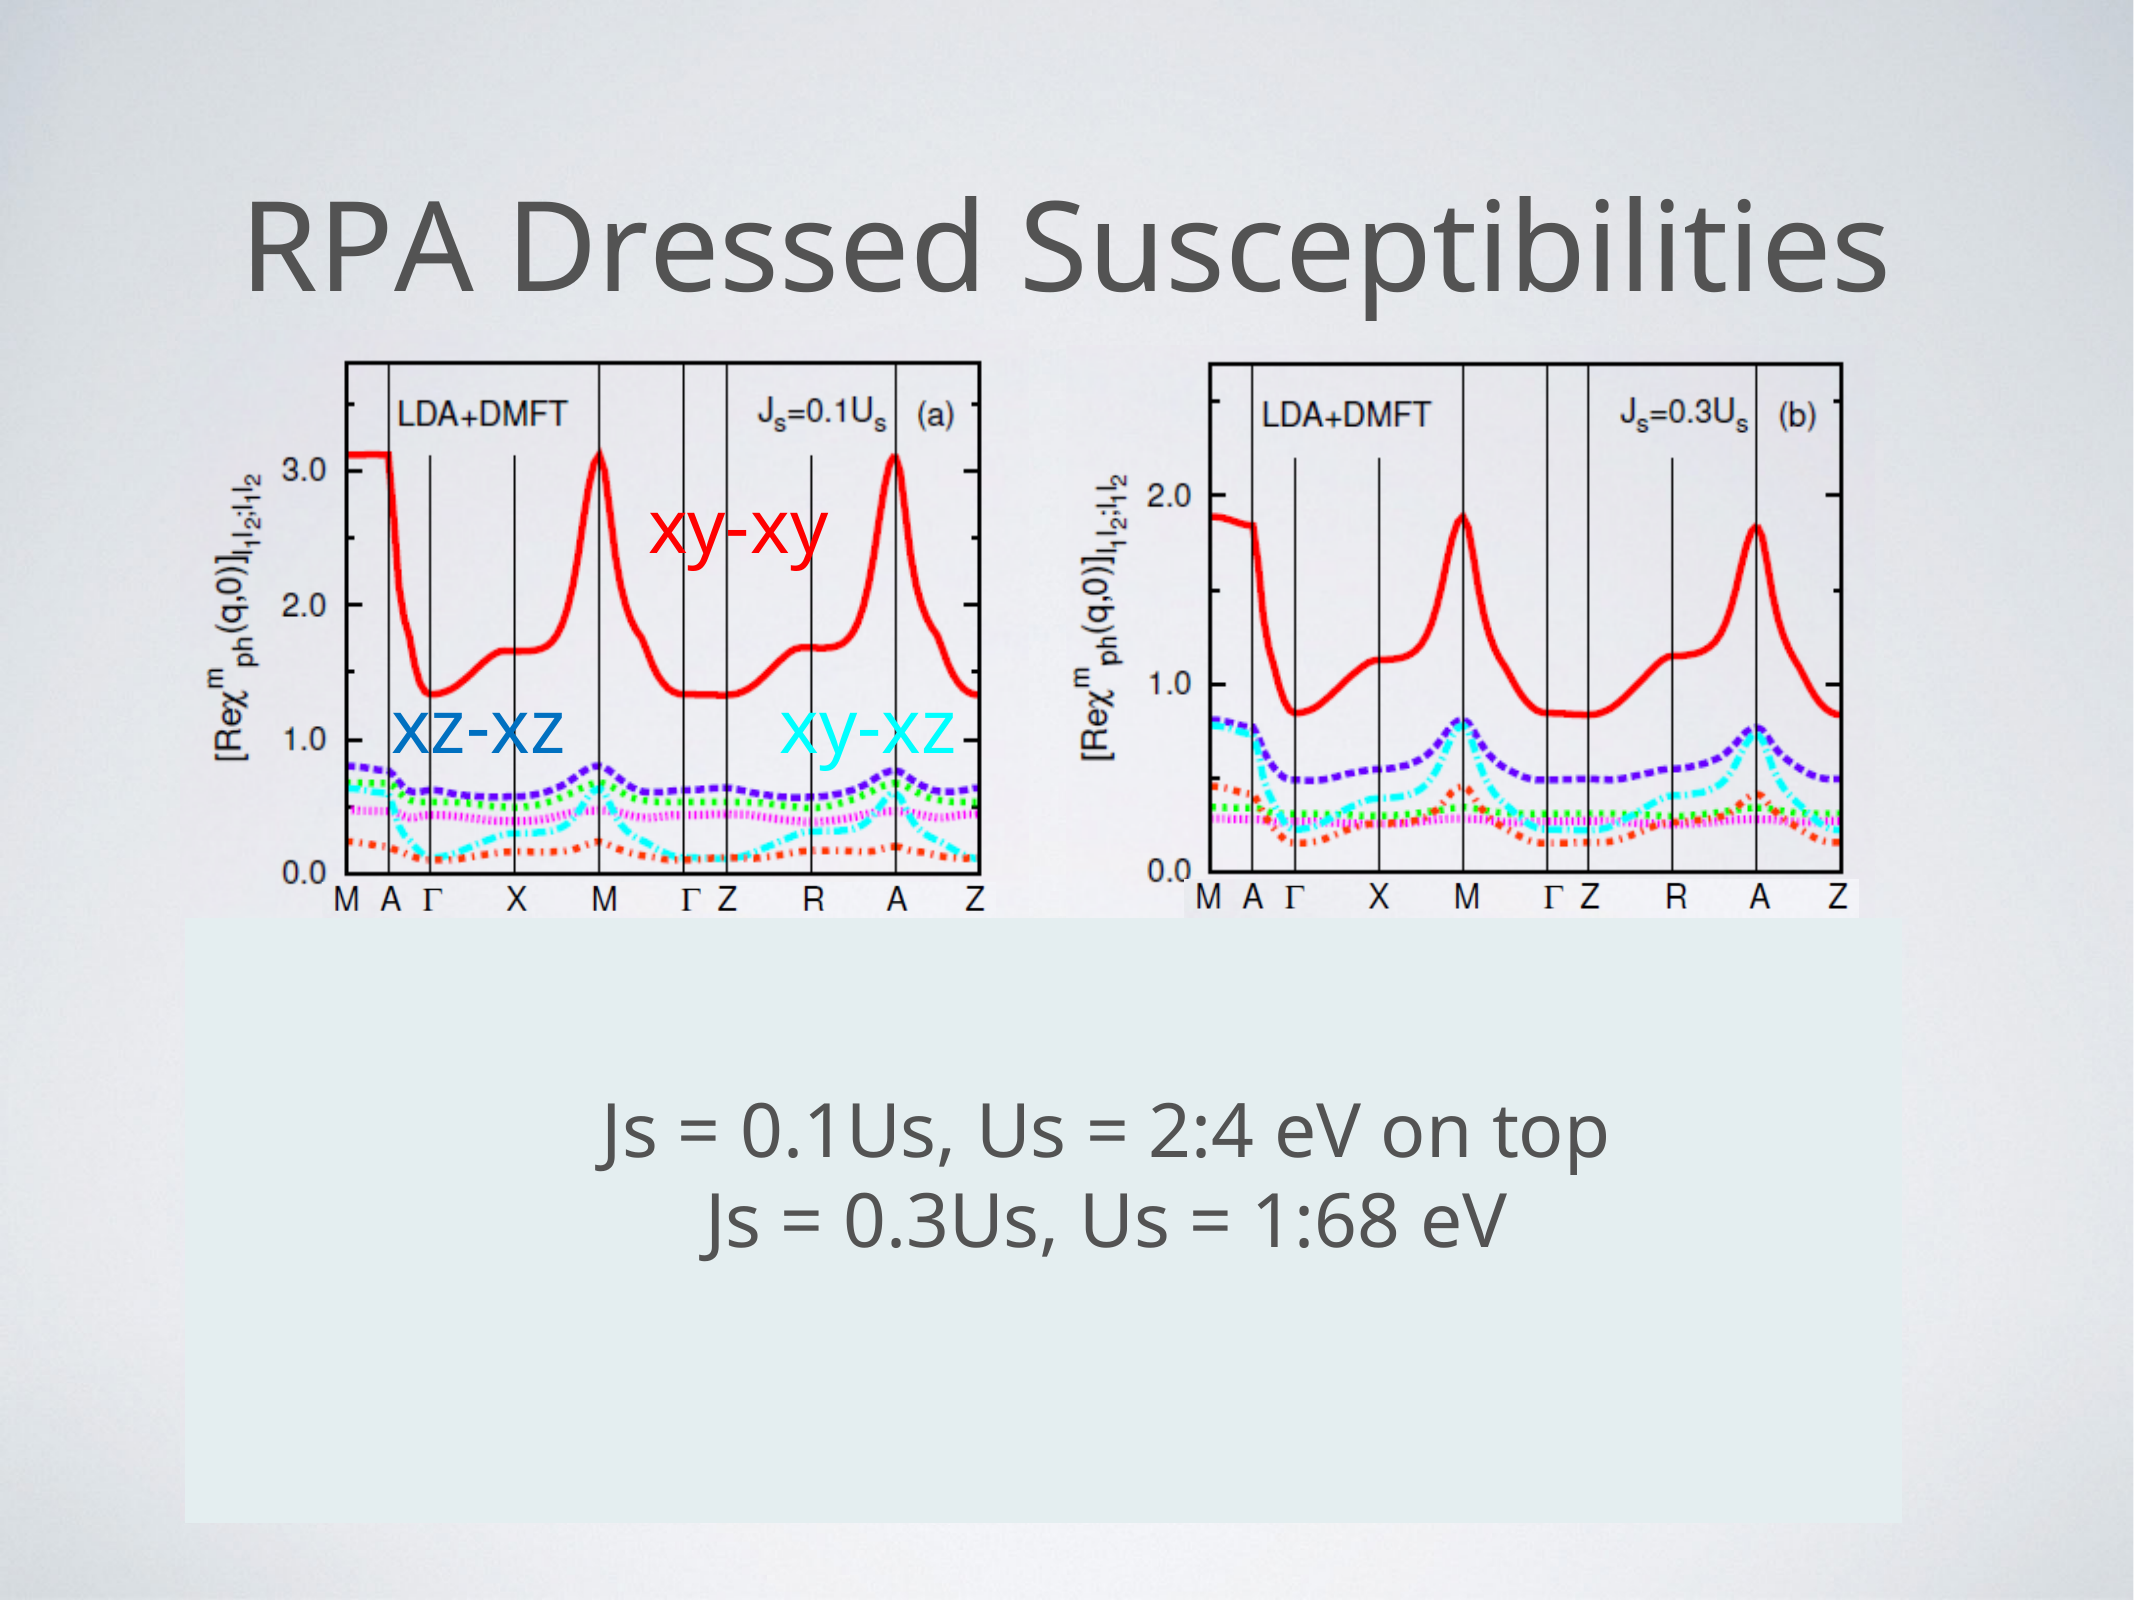

# RPA Dressed Susceptibilities
xy-xy
xz-xz
xy-xz
Js = 0.1Us, Us = 2:4 eV on top
Js = 0.3Us, Us = 1:68 eV